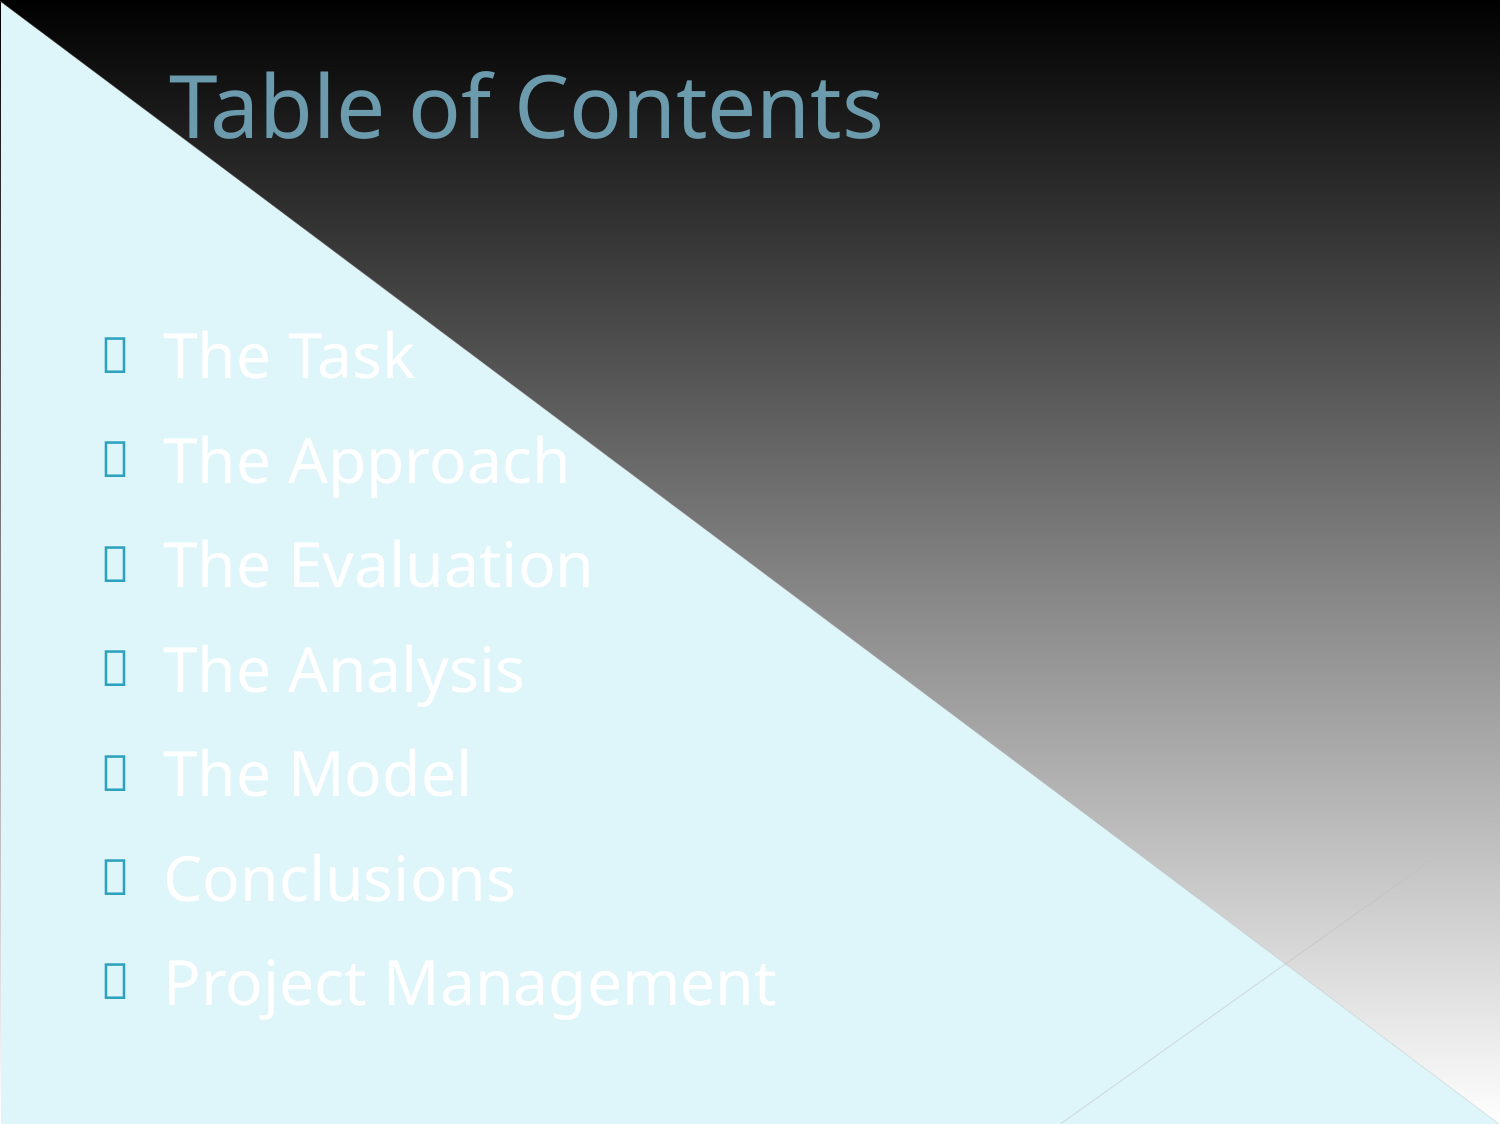

# Table of Contents
The Task
The Approach
The Evaluation
The Analysis
The Model
Conclusions
Project Management